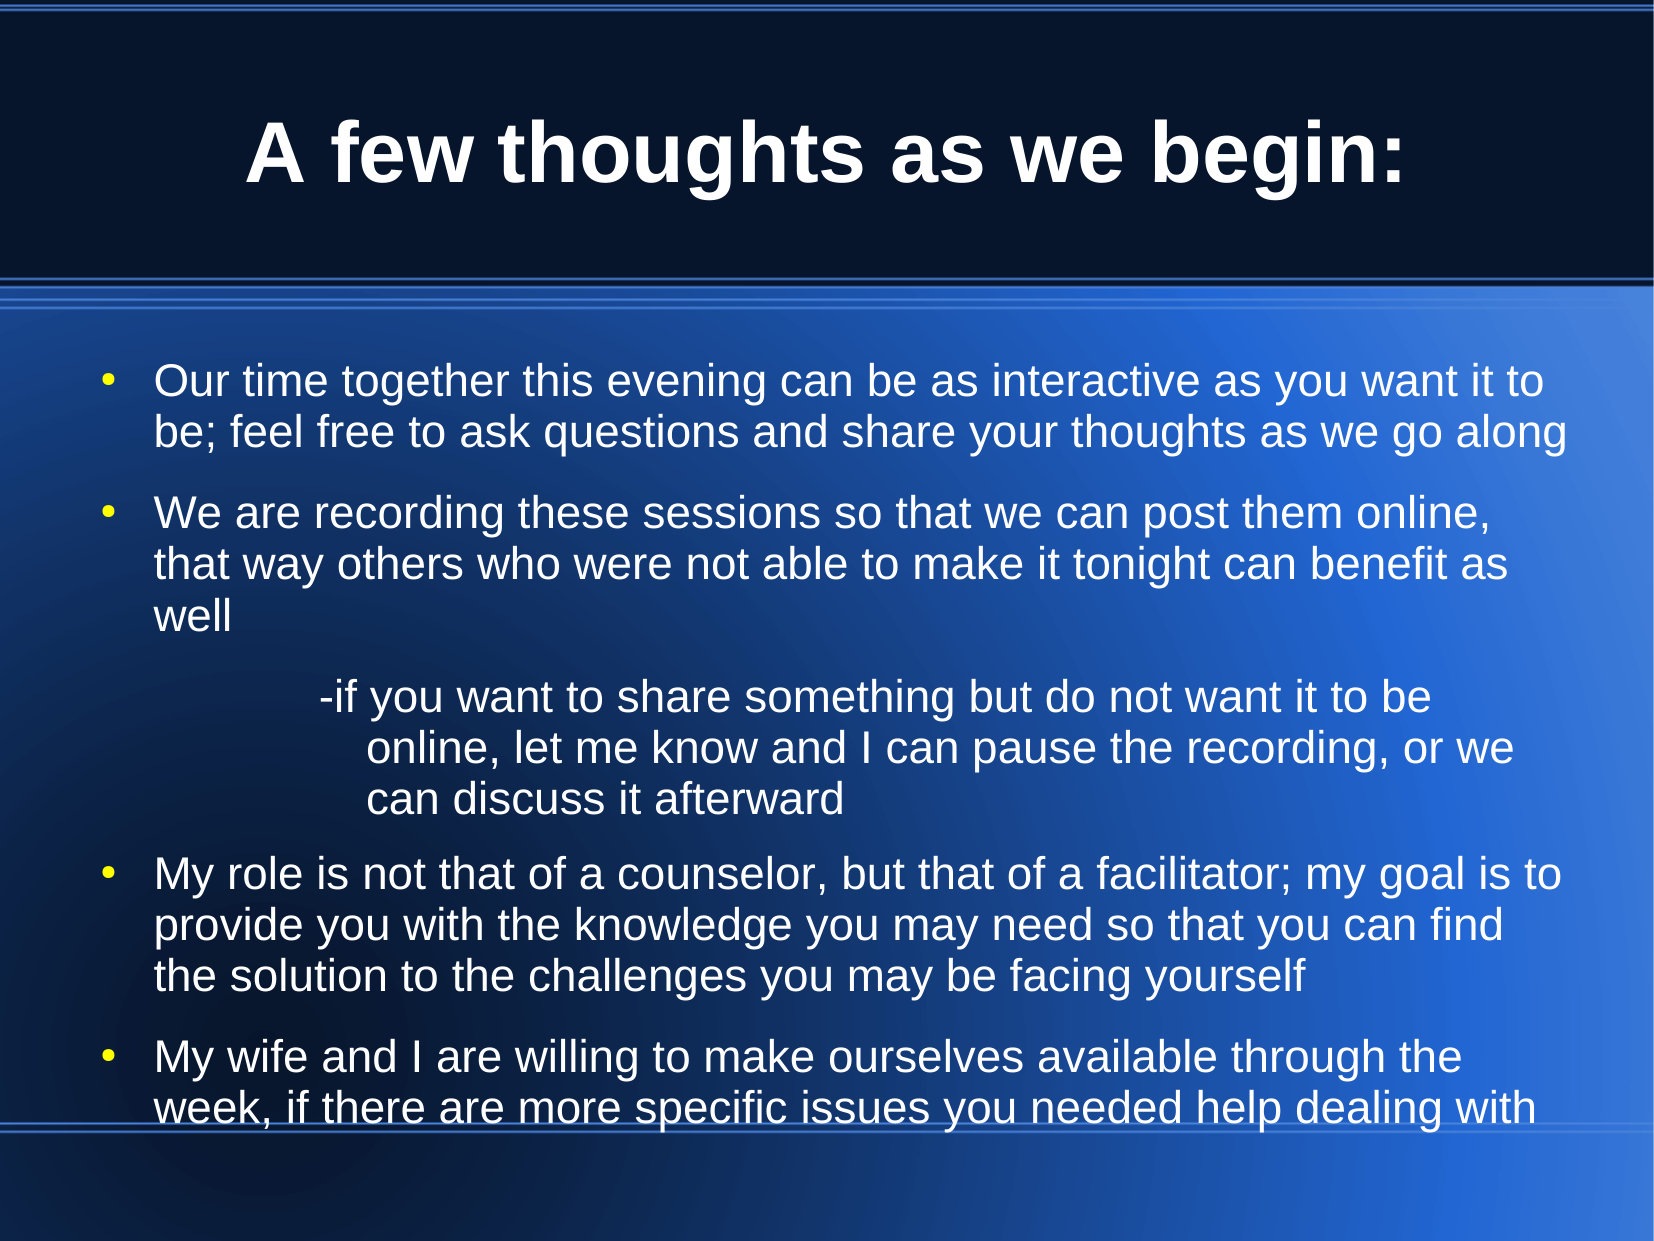

# A few thoughts as we begin:
Our time together this evening can be as interactive as you want it to be; feel free to ask questions and share your thoughts as we go along
We are recording these sessions so that we can post them online, that way others who were not able to make it tonight can benefit as well
-if you want to share something but do not want it to be online, let me know and I can pause the recording, or we can discuss it afterward
My role is not that of a counselor, but that of a facilitator; my goal is to provide you with the knowledge you may need so that you can find the solution to the challenges you may be facing yourself
My wife and I are willing to make ourselves available through the week, if there are more specific issues you needed help dealing with